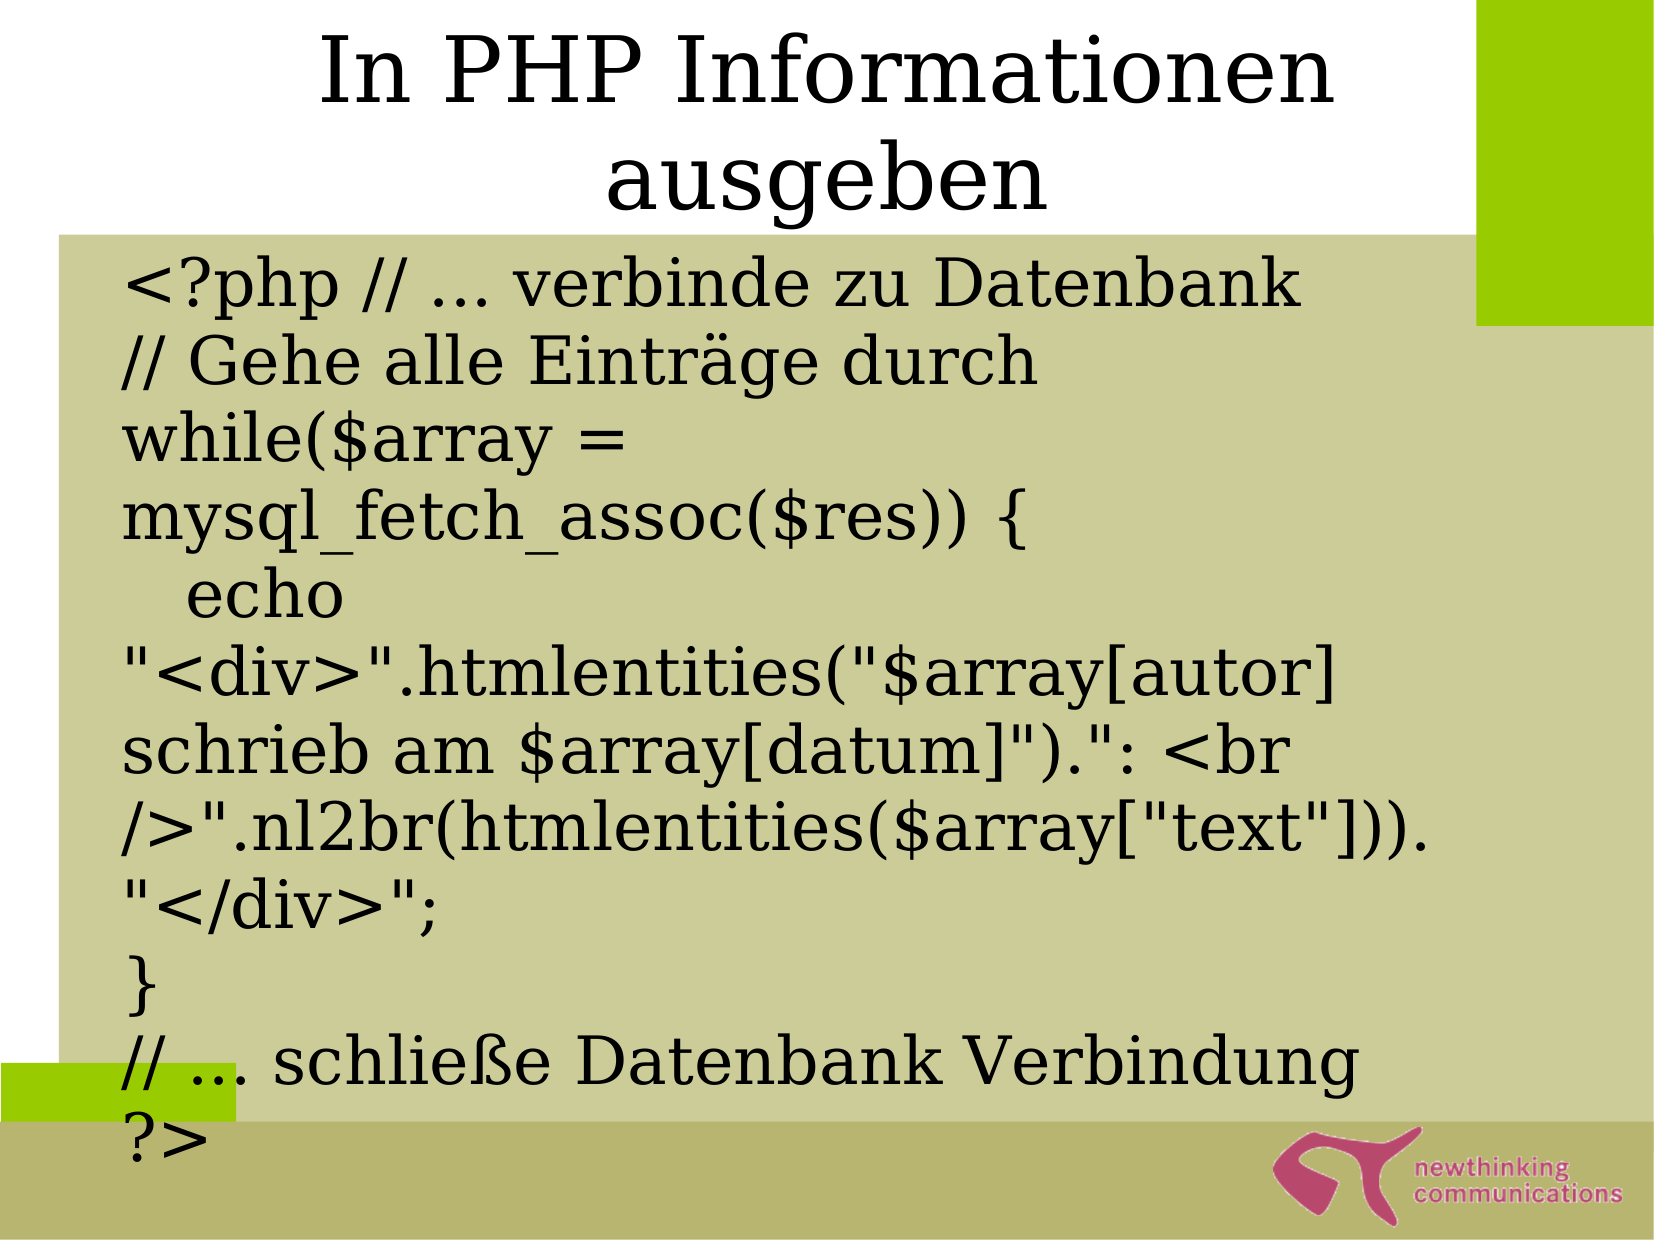

# In PHP Informationen ausgeben
<?php // ... verbinde zu Datenbank
// Gehe alle Einträge durch
while($array = mysql_fetch_assoc($res)) {
 echo "<div>".htmlentities("$array[autor] schrieb am $array[datum]").": <br />".nl2br(htmlentities($array["text"]))."</div>";
}
// ... schließe Datenbank Verbindung
?>